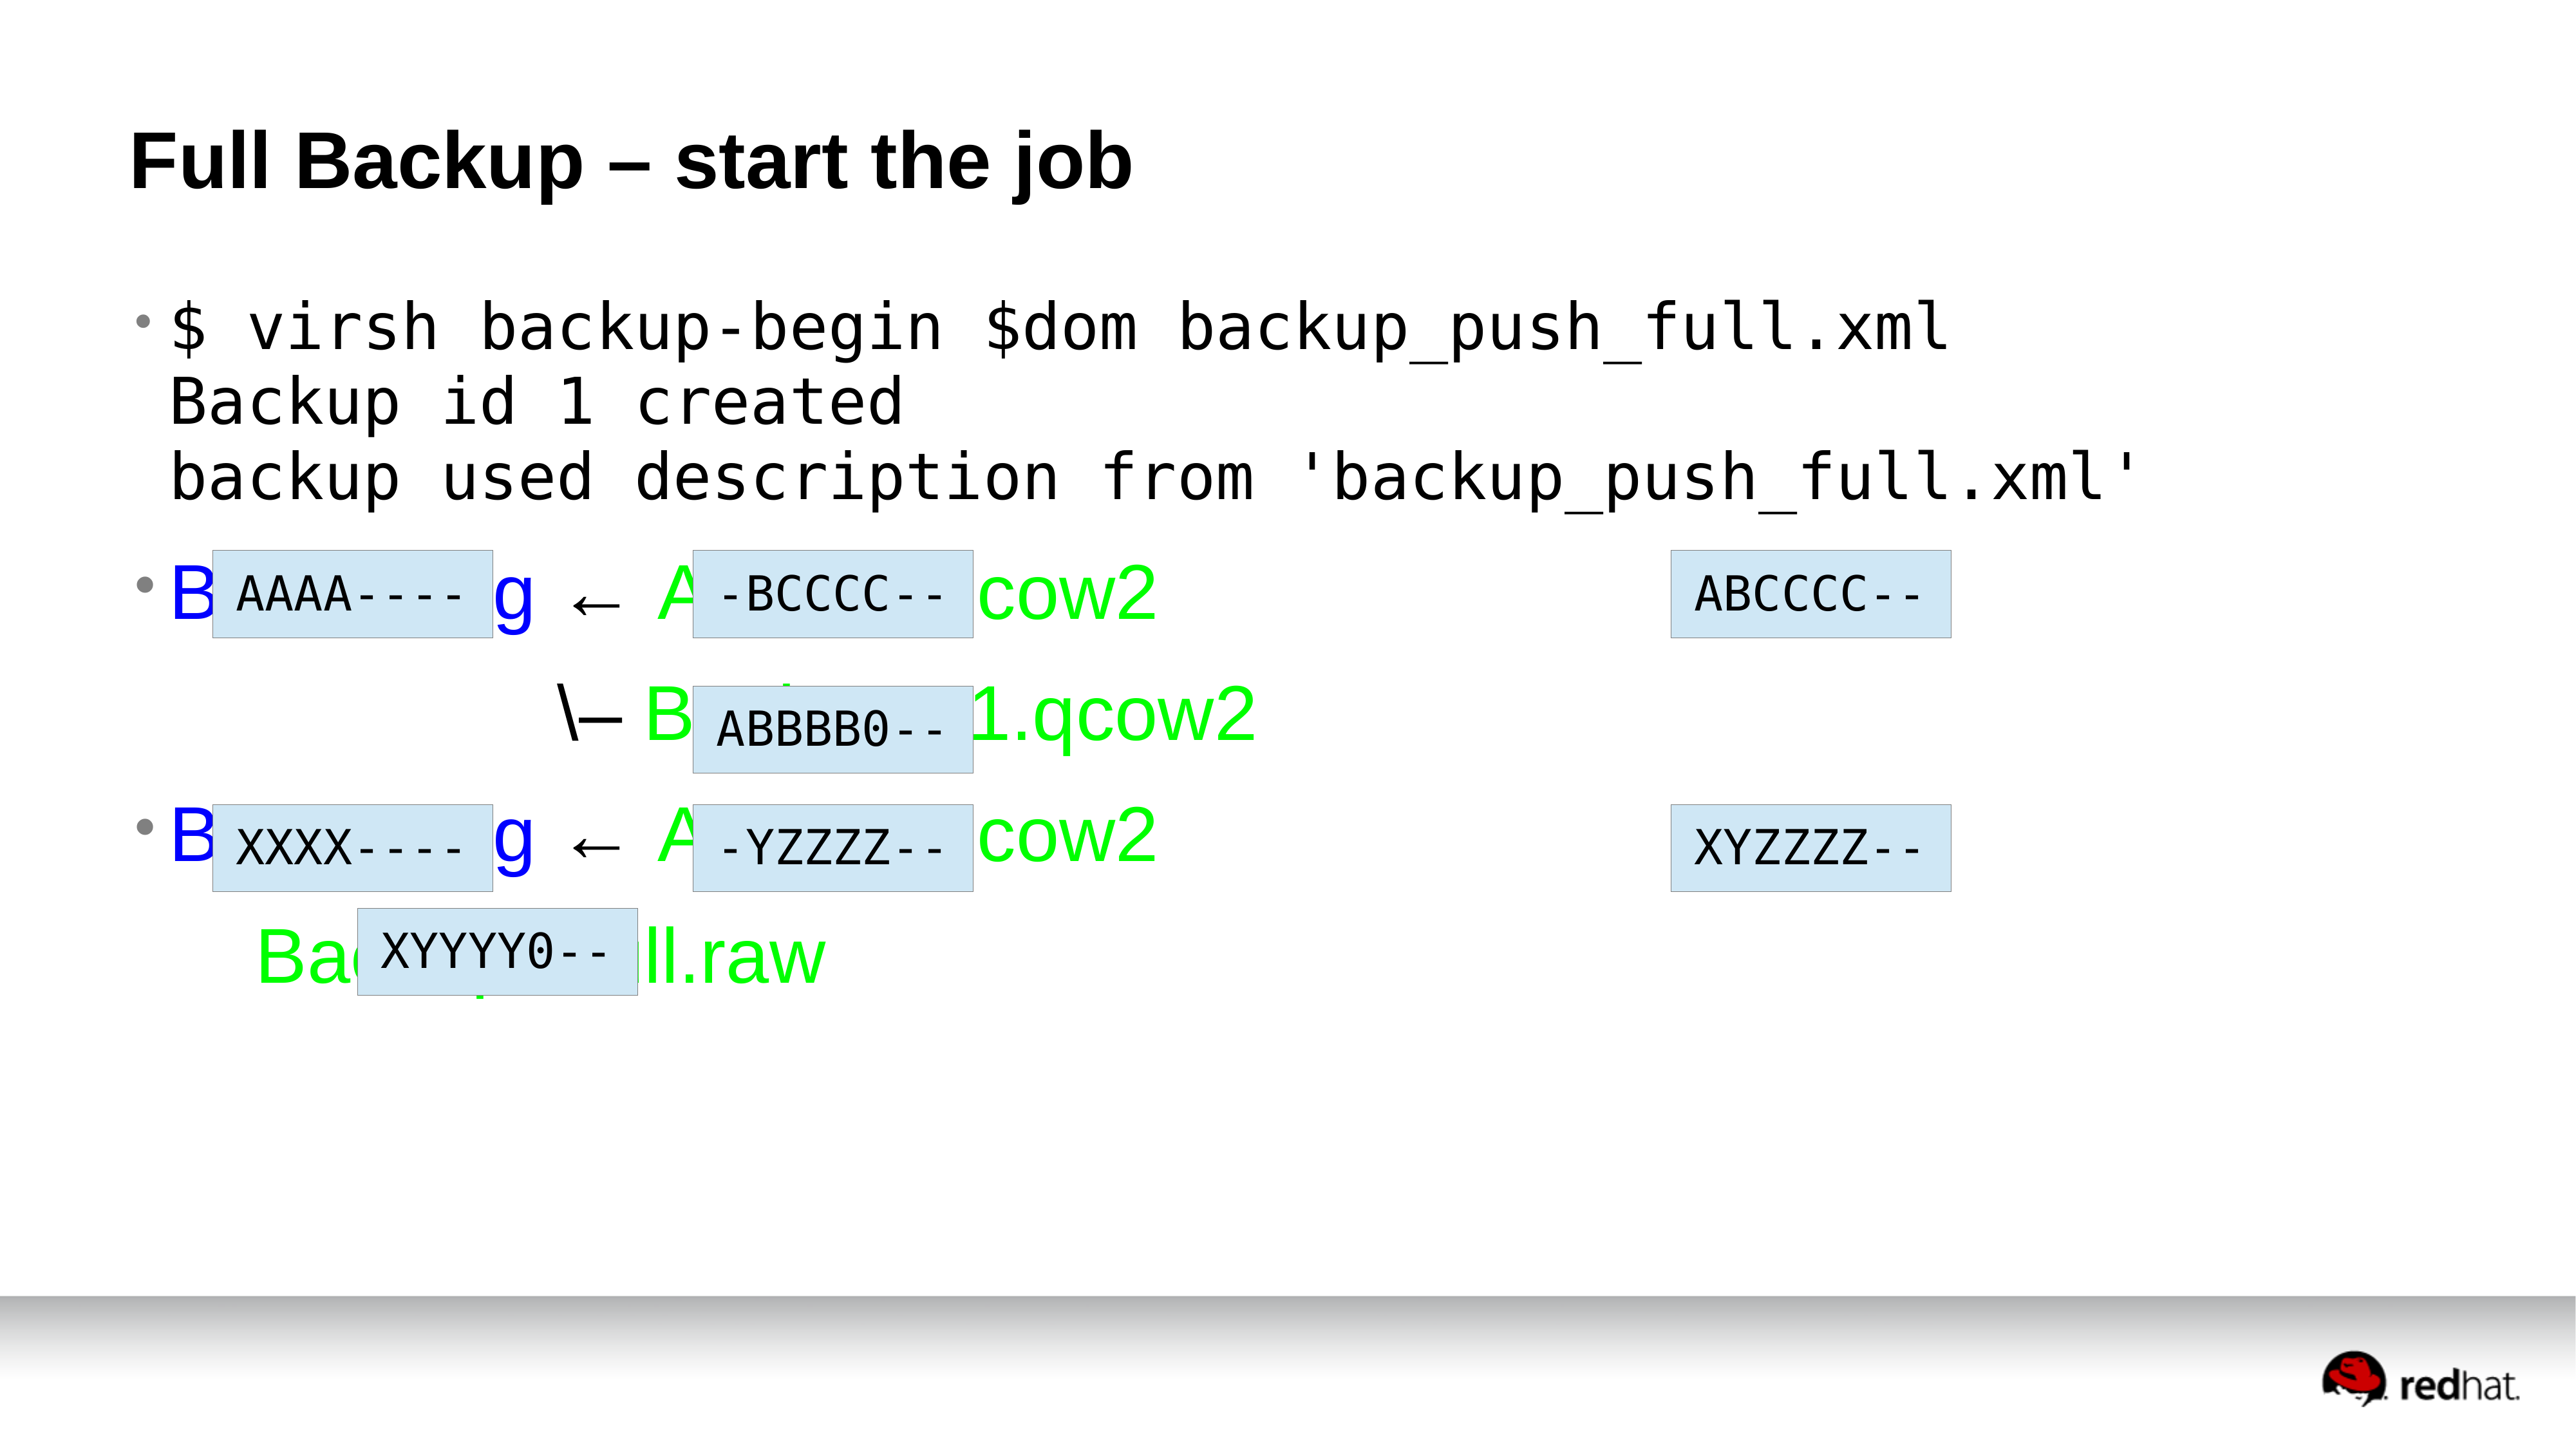

# Full Backup – start the job
$ virsh backup-begin $dom backup_push_full.xml
Backup id 1 created
backup used description from 'backup_push_full.xml'
Base1.img ← Active1.qcow2
 \– Backup1.1.qcow2
Base2.img ← Active2.qcow2
 Backup2.full.raw
AAAA----
-BBBB---
-BCCCC--
-BCCCC--
ABBBB---
ABCCCC--
ABCCCC--
--------
--BBB0--
ABBBB0--
XXXX----
-YYYY---
-YZZZZ--
-YZZZZ--
XYYYY---
XYZZZZ--
XYZZZZ--
--------
--YYY0--
XYYYY0--